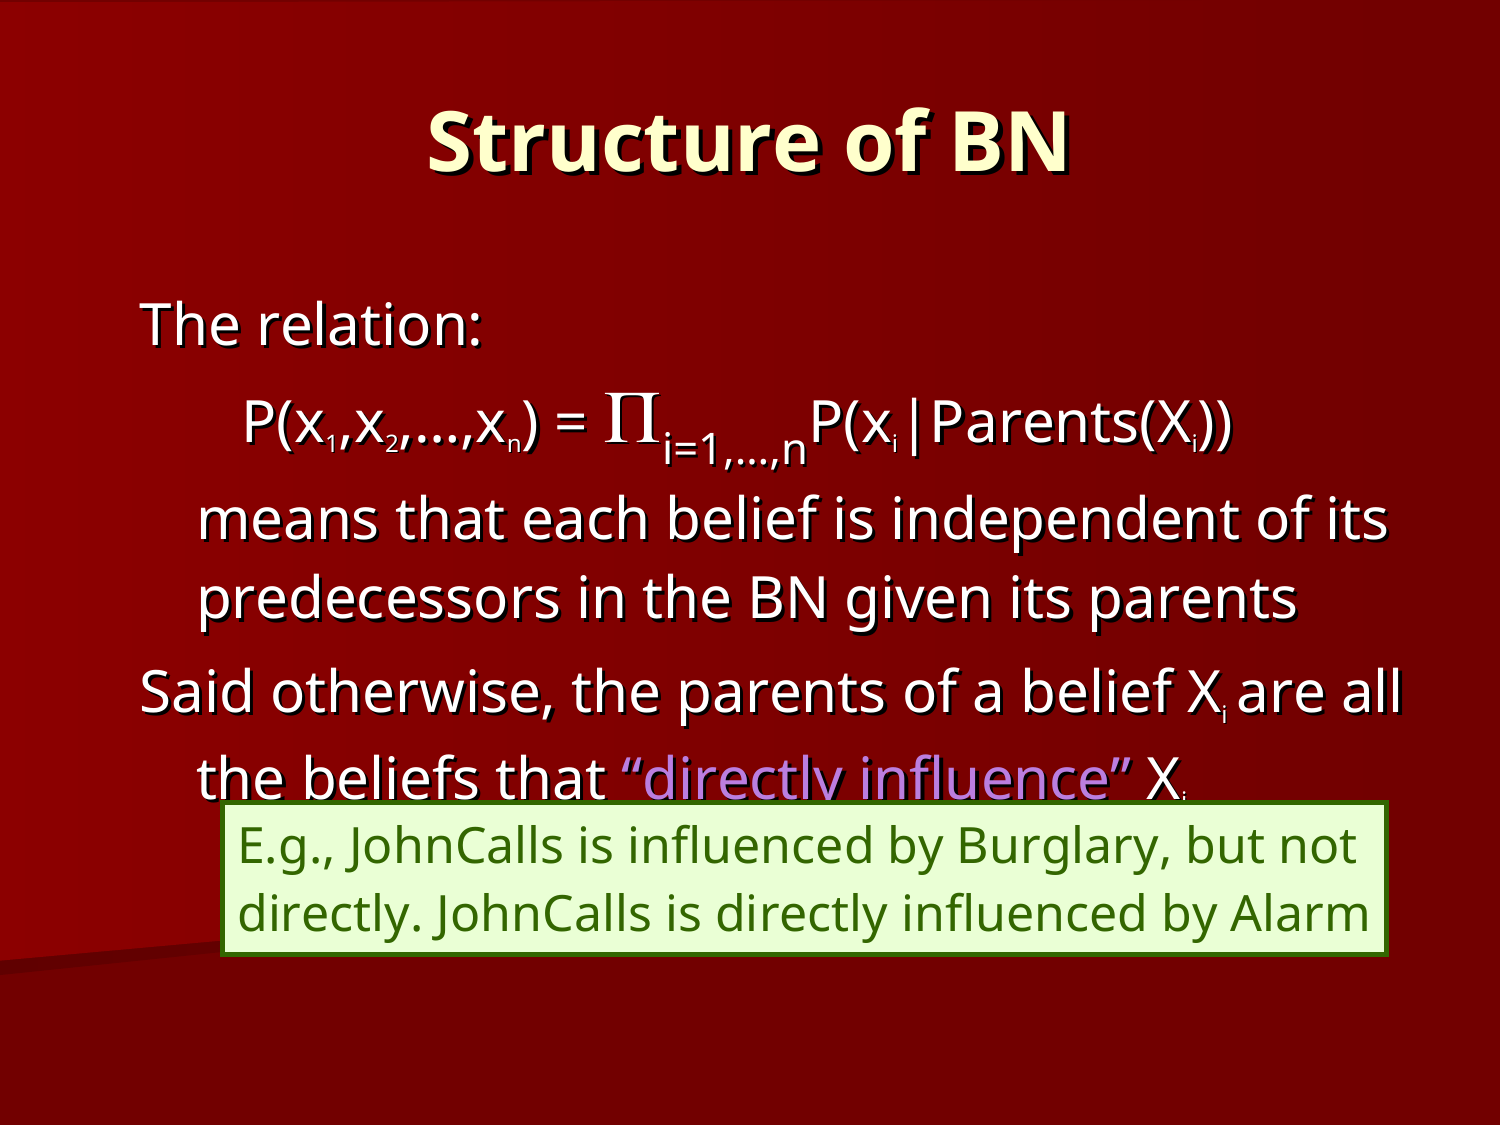

# Structure of BN
The relation:
 P(x1,x2,…,xn) = i=1,…,nP(xi|Parents(Xi))
means that each belief is independent of its predecessors in the BN given its parents
Said otherwise, the parents of a belief Xi are all the beliefs that “directly influence” Xi
E.g., JohnCalls is influenced by Burglary, but not
directly. JohnCalls is directly influenced by Alarm